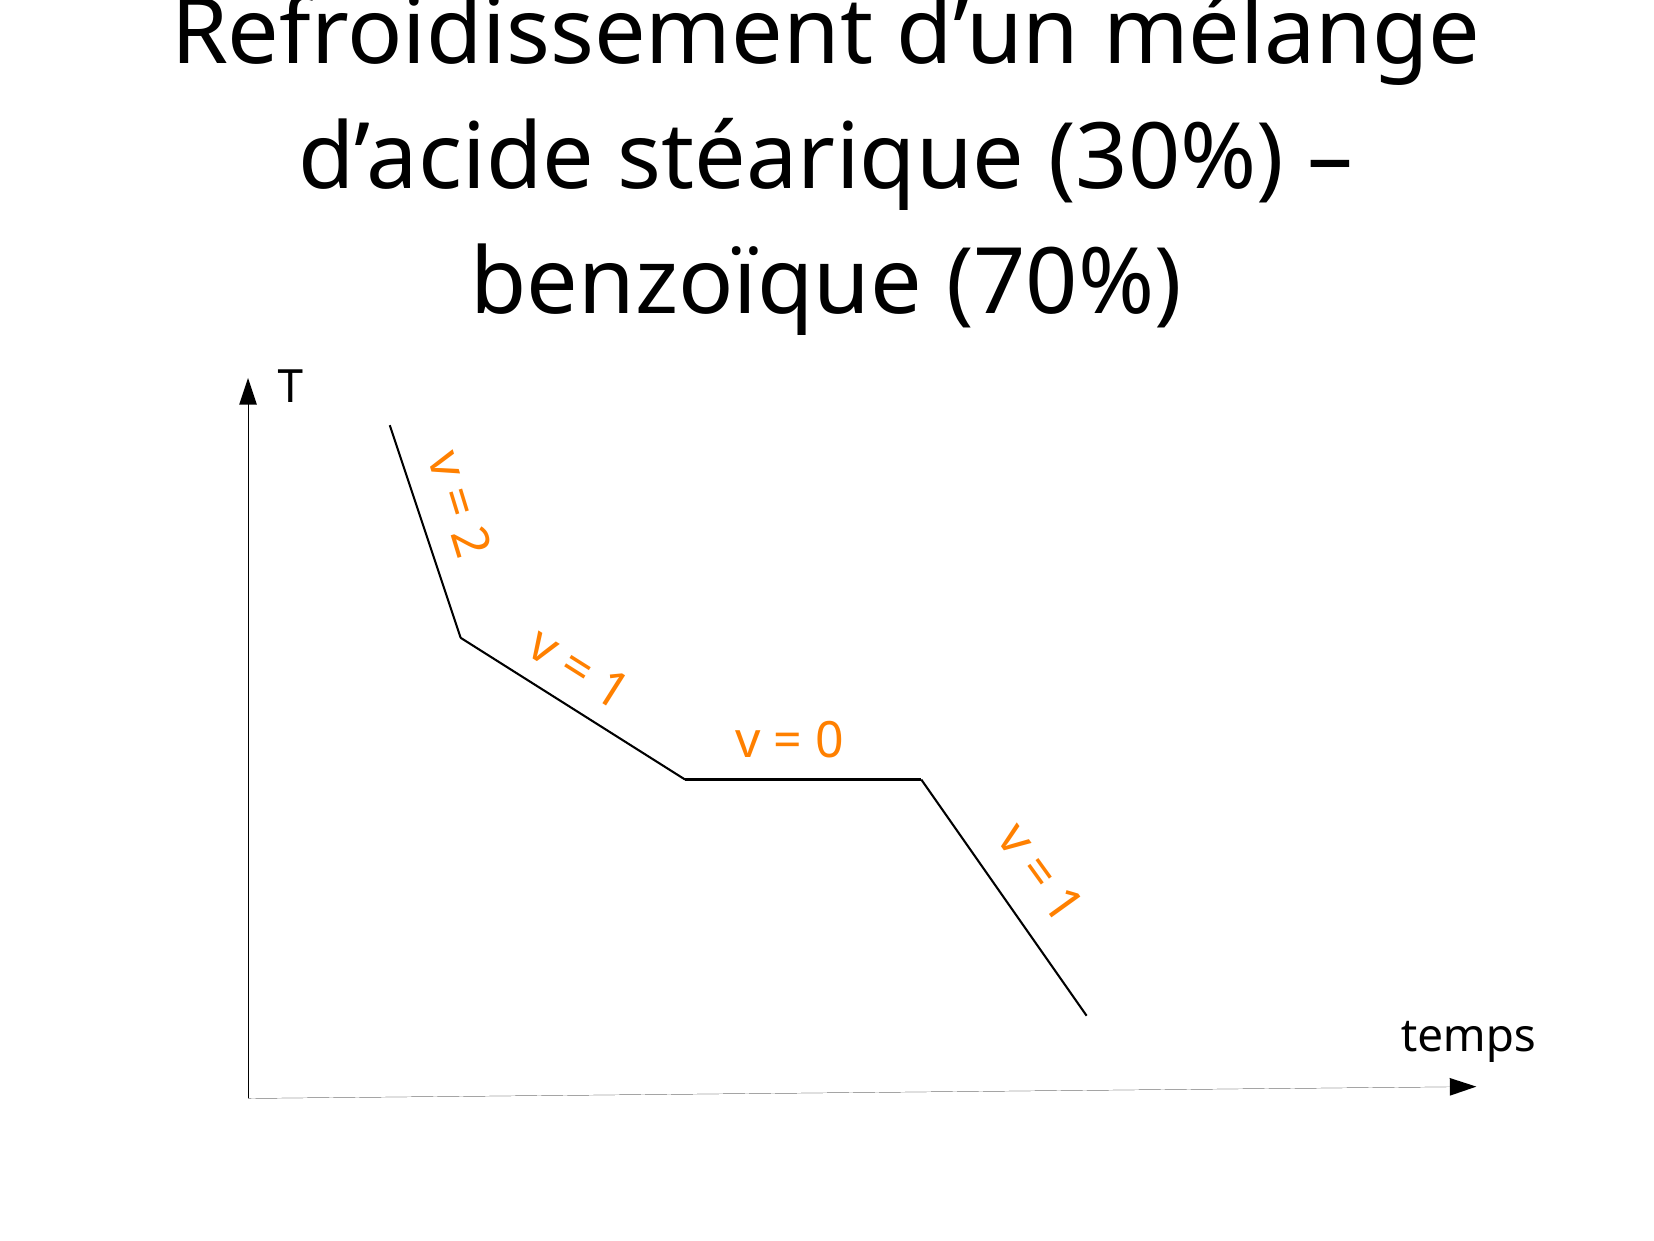

# Refroidissement d’un mélange d’acide stéarique (30%) – benzoïque (70%)
T
v = 2
v = 1
v = 0
v = 1
temps